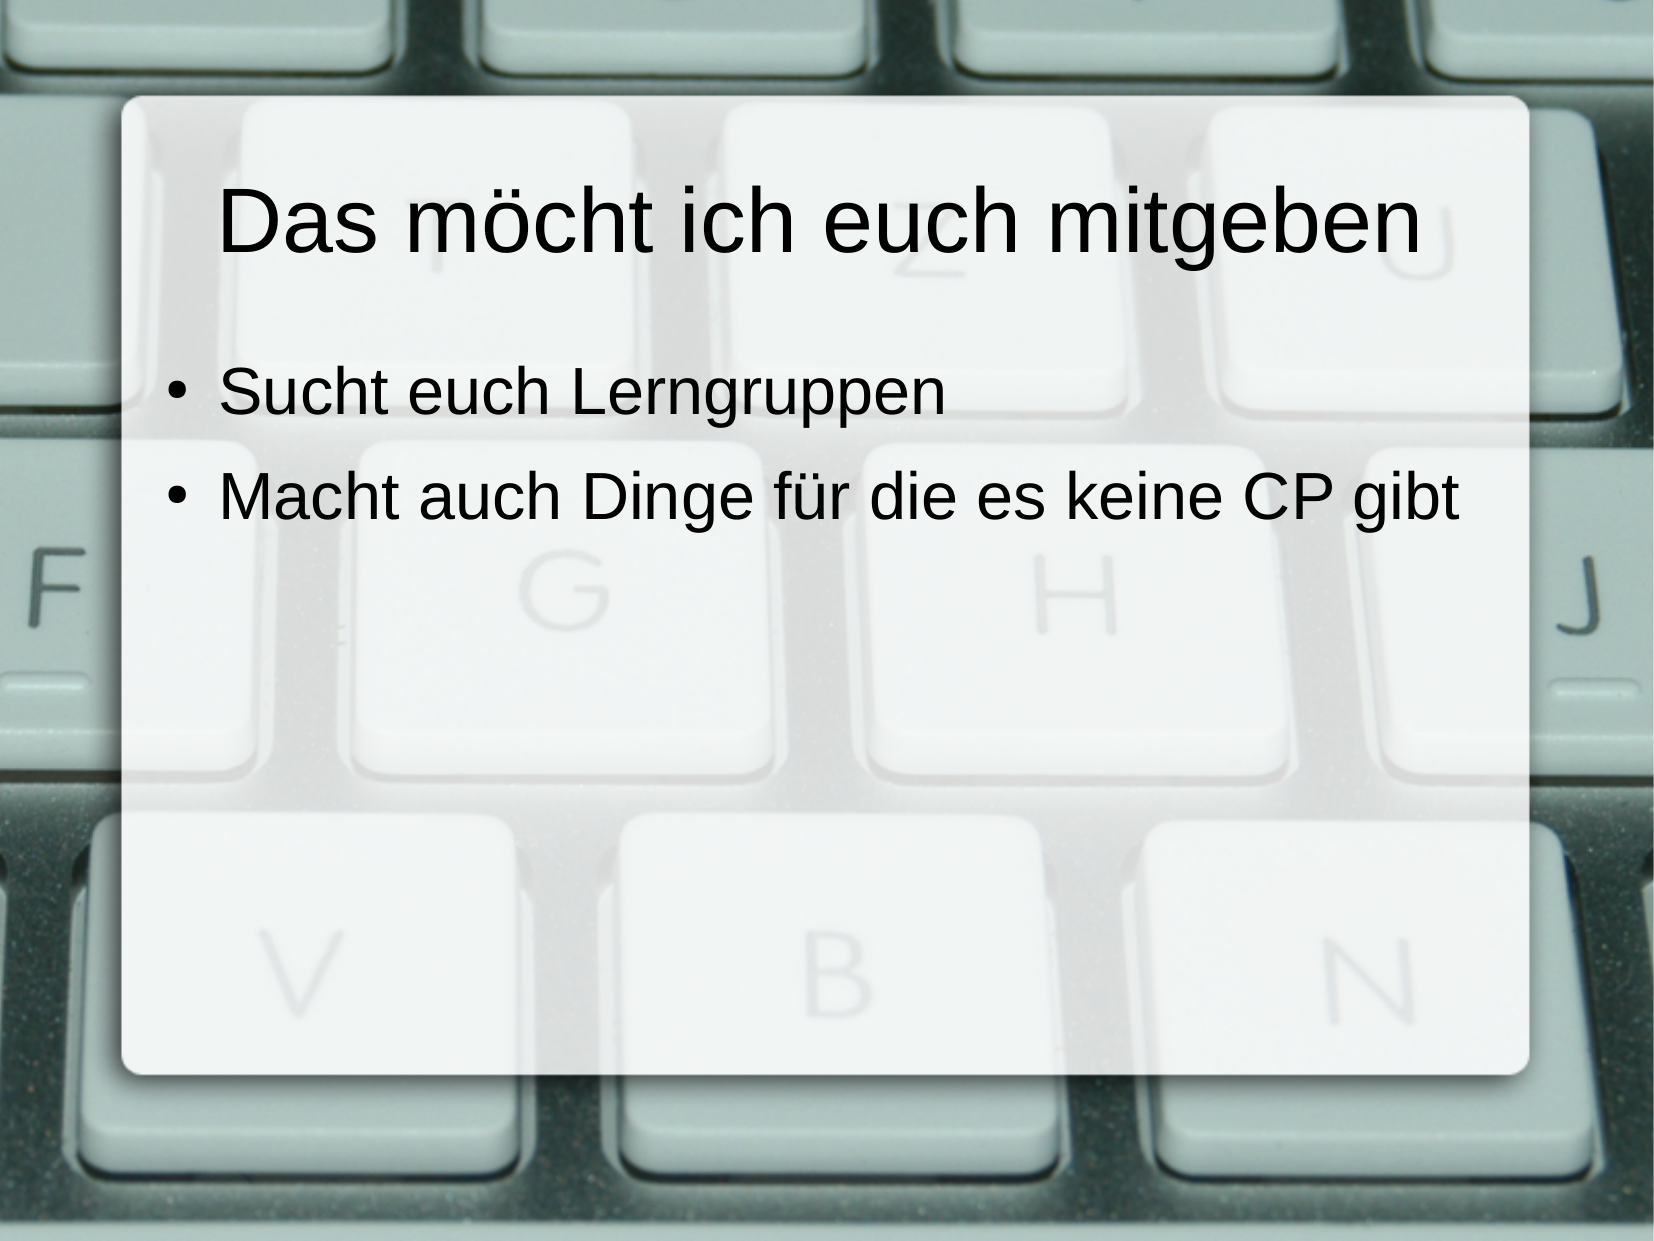

# Das möcht ich euch mitgeben
Sucht euch Lerngruppen
Macht auch Dinge für die es keine CP gibt